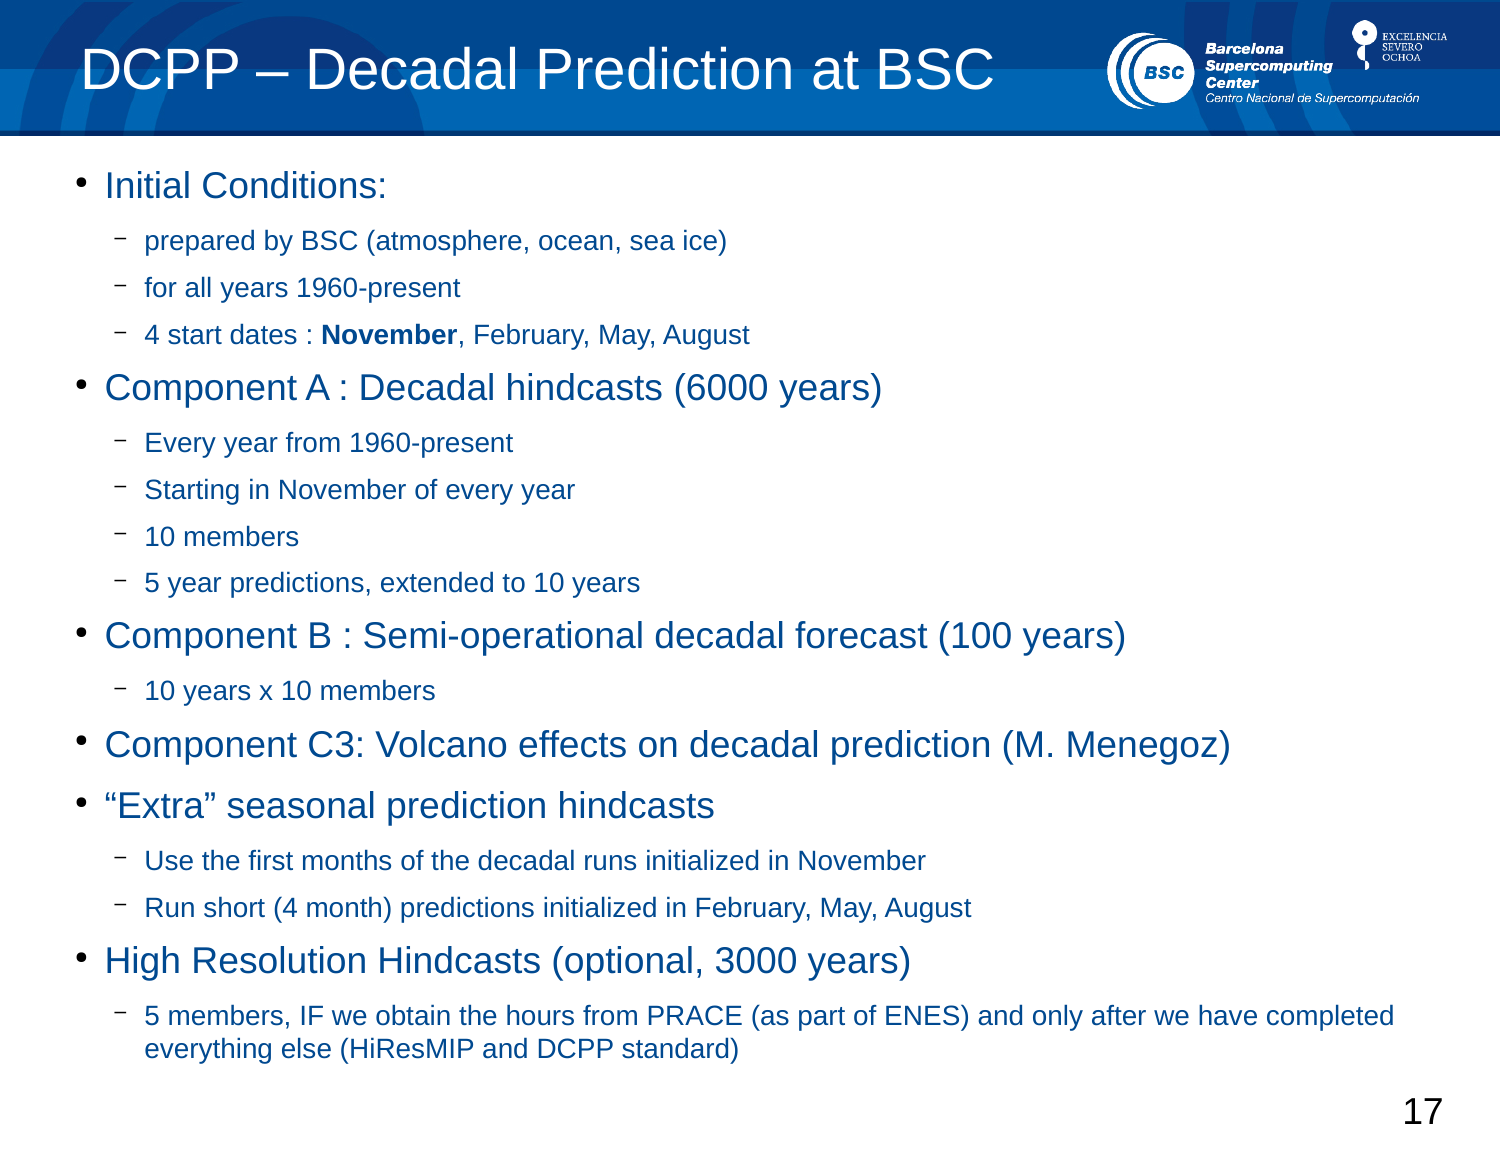

DCPP – Decadal Prediction at BSC
# Initial Conditions:
prepared by BSC (atmosphere, ocean, sea ice)
for all years 1960-present
4 start dates : November, February, May, August
Component A : Decadal hindcasts (6000 years)
Every year from 1960-present
Starting in November of every year
10 members
5 year predictions, extended to 10 years
Component B : Semi-operational decadal forecast (100 years)
10 years x 10 members
Component C3: Volcano effects on decadal prediction (M. Menegoz)
“Extra” seasonal prediction hindcasts
Use the first months of the decadal runs initialized in November
Run short (4 month) predictions initialized in February, May, August
High Resolution Hindcasts (optional, 3000 years)
5 members, IF we obtain the hours from PRACE (as part of ENES) and only after we have completed everything else (HiResMIP and DCPP standard)